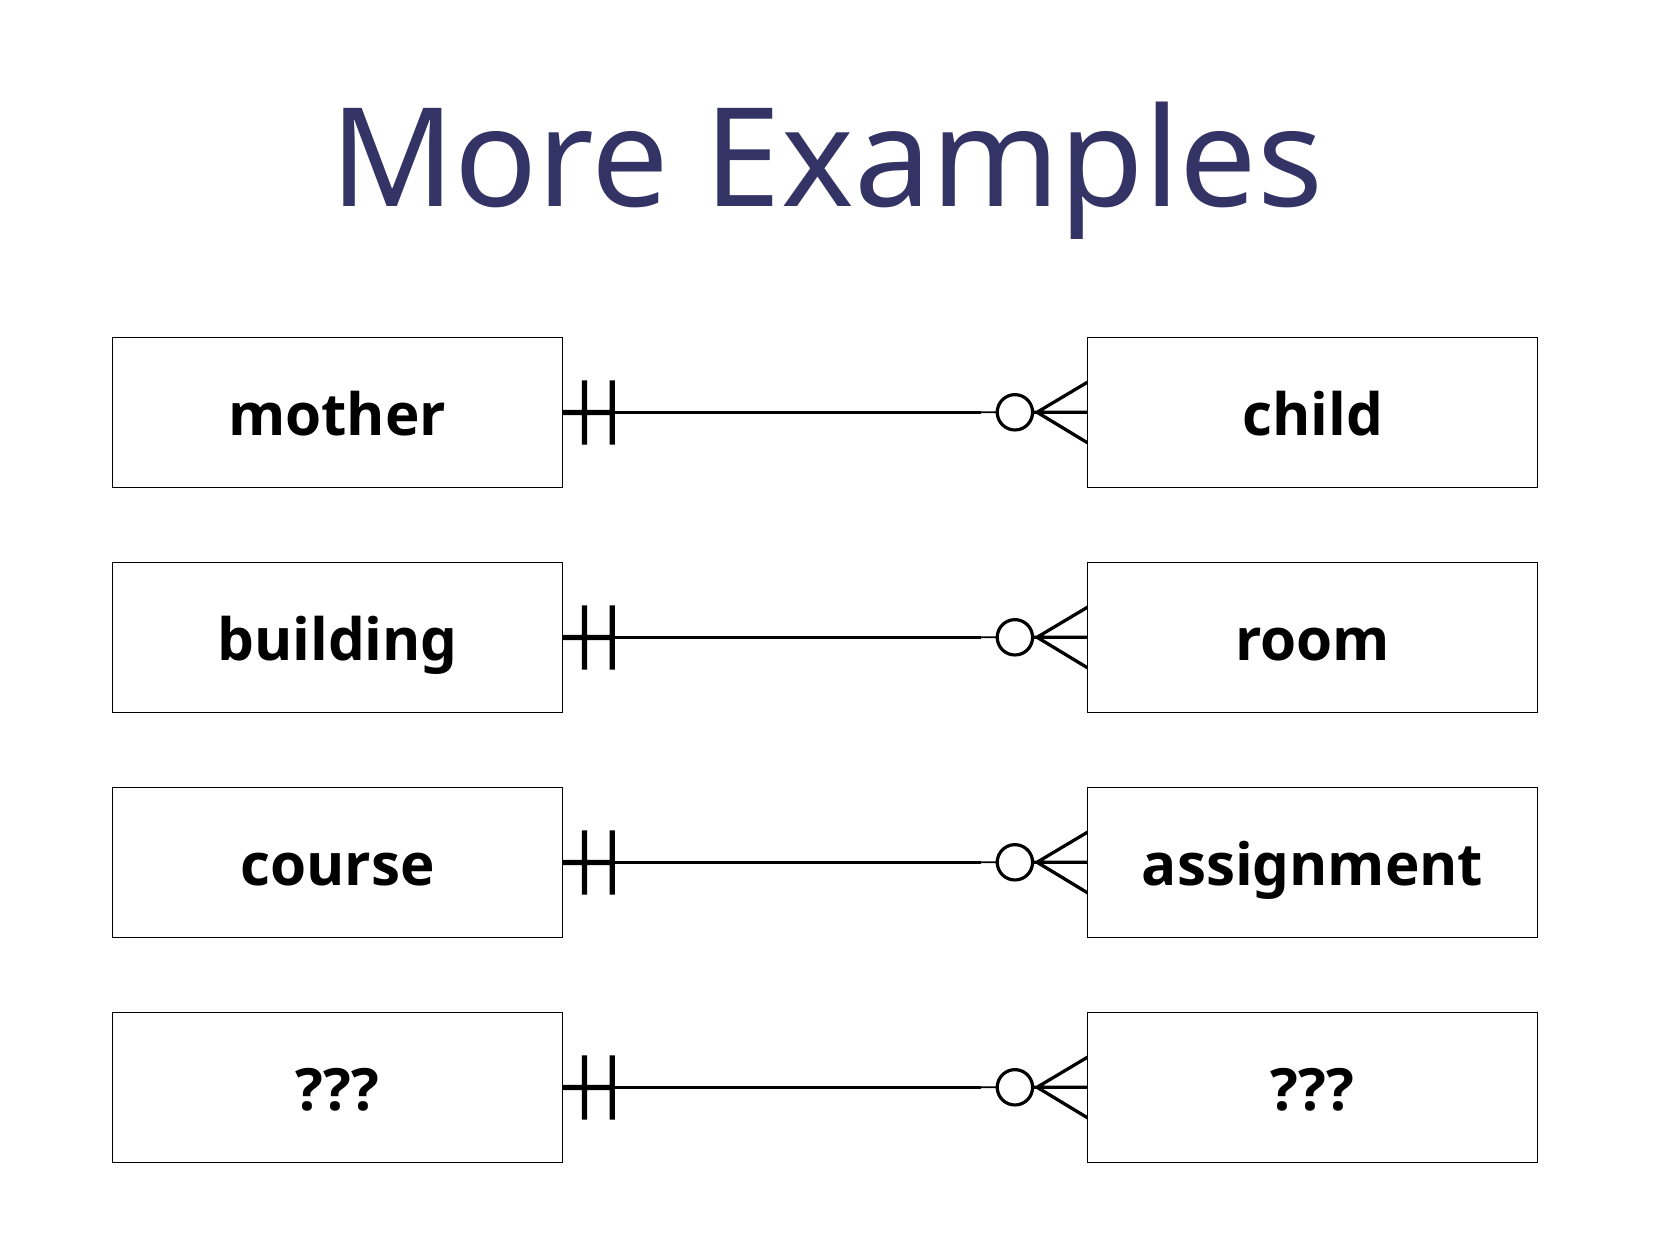

# More Examples
mother
child
building
room
course
assignment
???
???